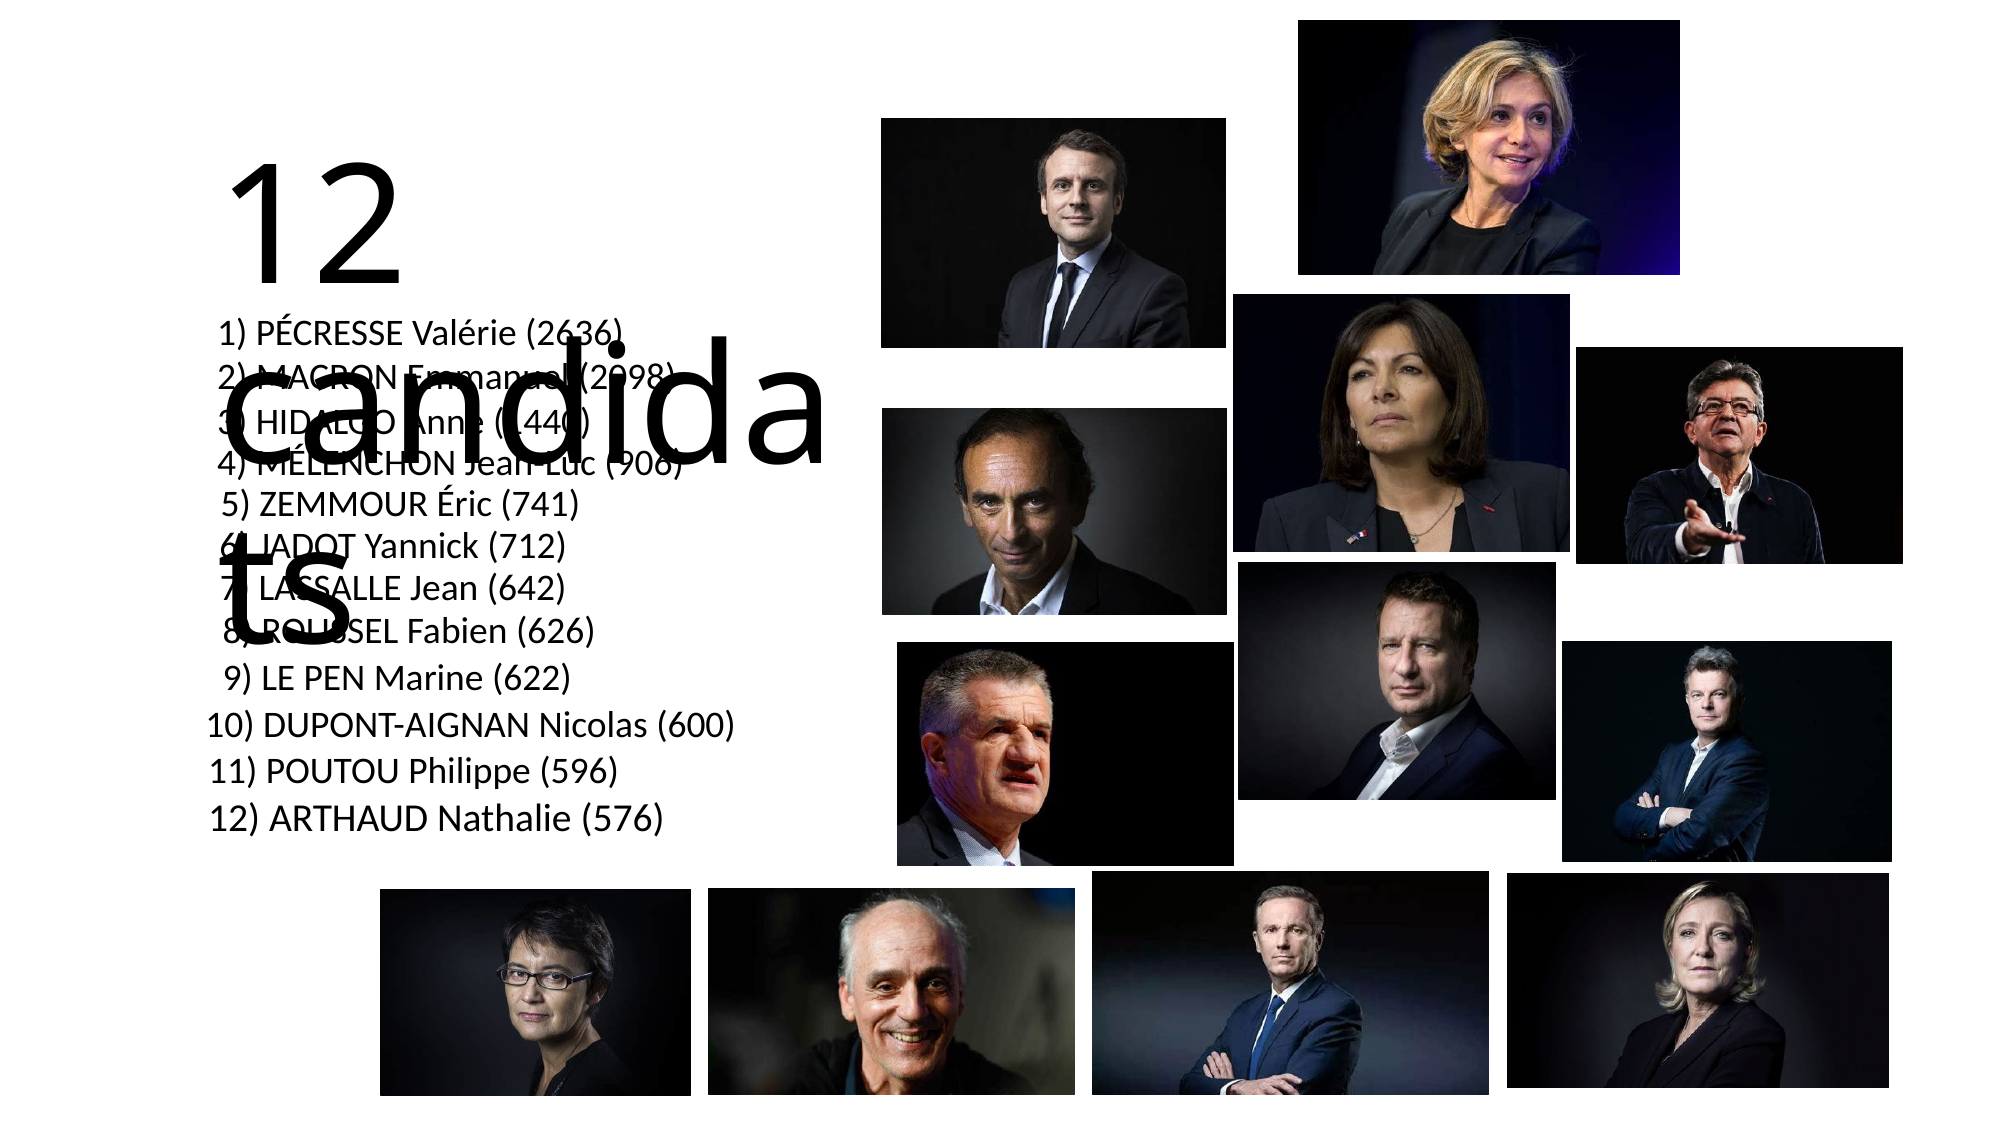

12 candidats
1) PÉCRESSE Valérie (2636)
2) MACRON Emmanuel (2098)
3) HIDALGO Anne (1440)
4) MÉLENCHON Jean-Luc (906)
5) ZEMMOUR Éric (741)
6) JADOT Yannick (712)
7) LASSALLE Jean (642)
8) ROUSSEL Fabien (626)
9) LE PEN Marine (622)
10) DUPONT-AIGNAN Nicolas (600)
11) POUTOU Philippe (596)
12) ARTHAUD Nathalie (576)